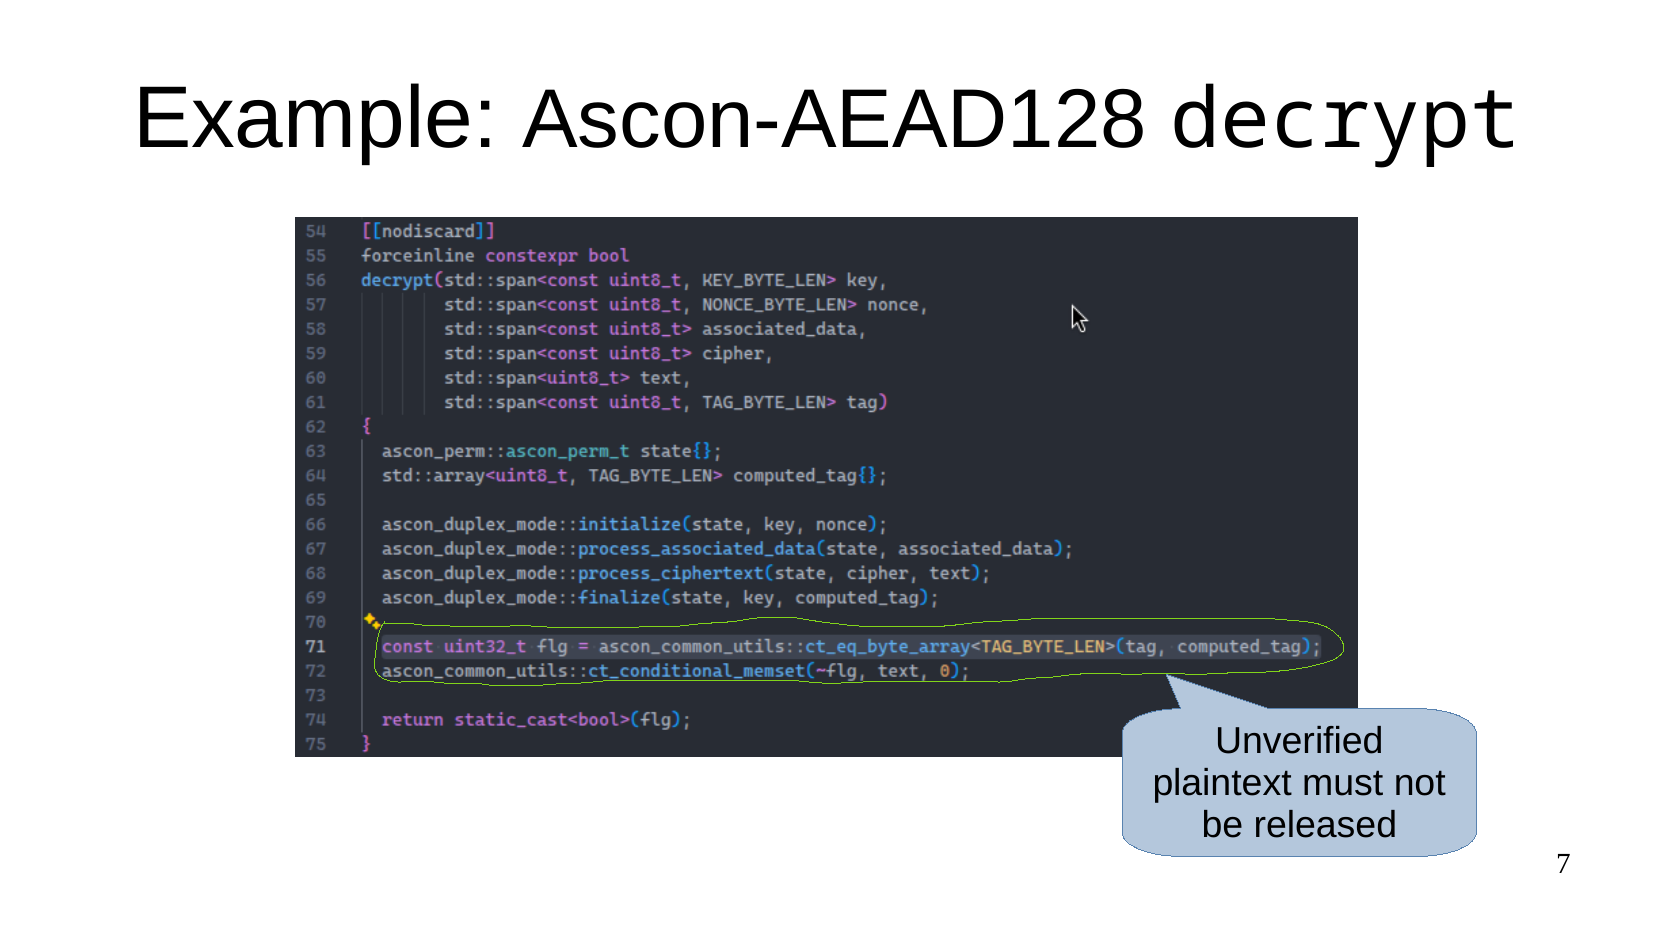

# Example: Ascon-AEAD128 decrypt
Unverified plaintext must not be released
7